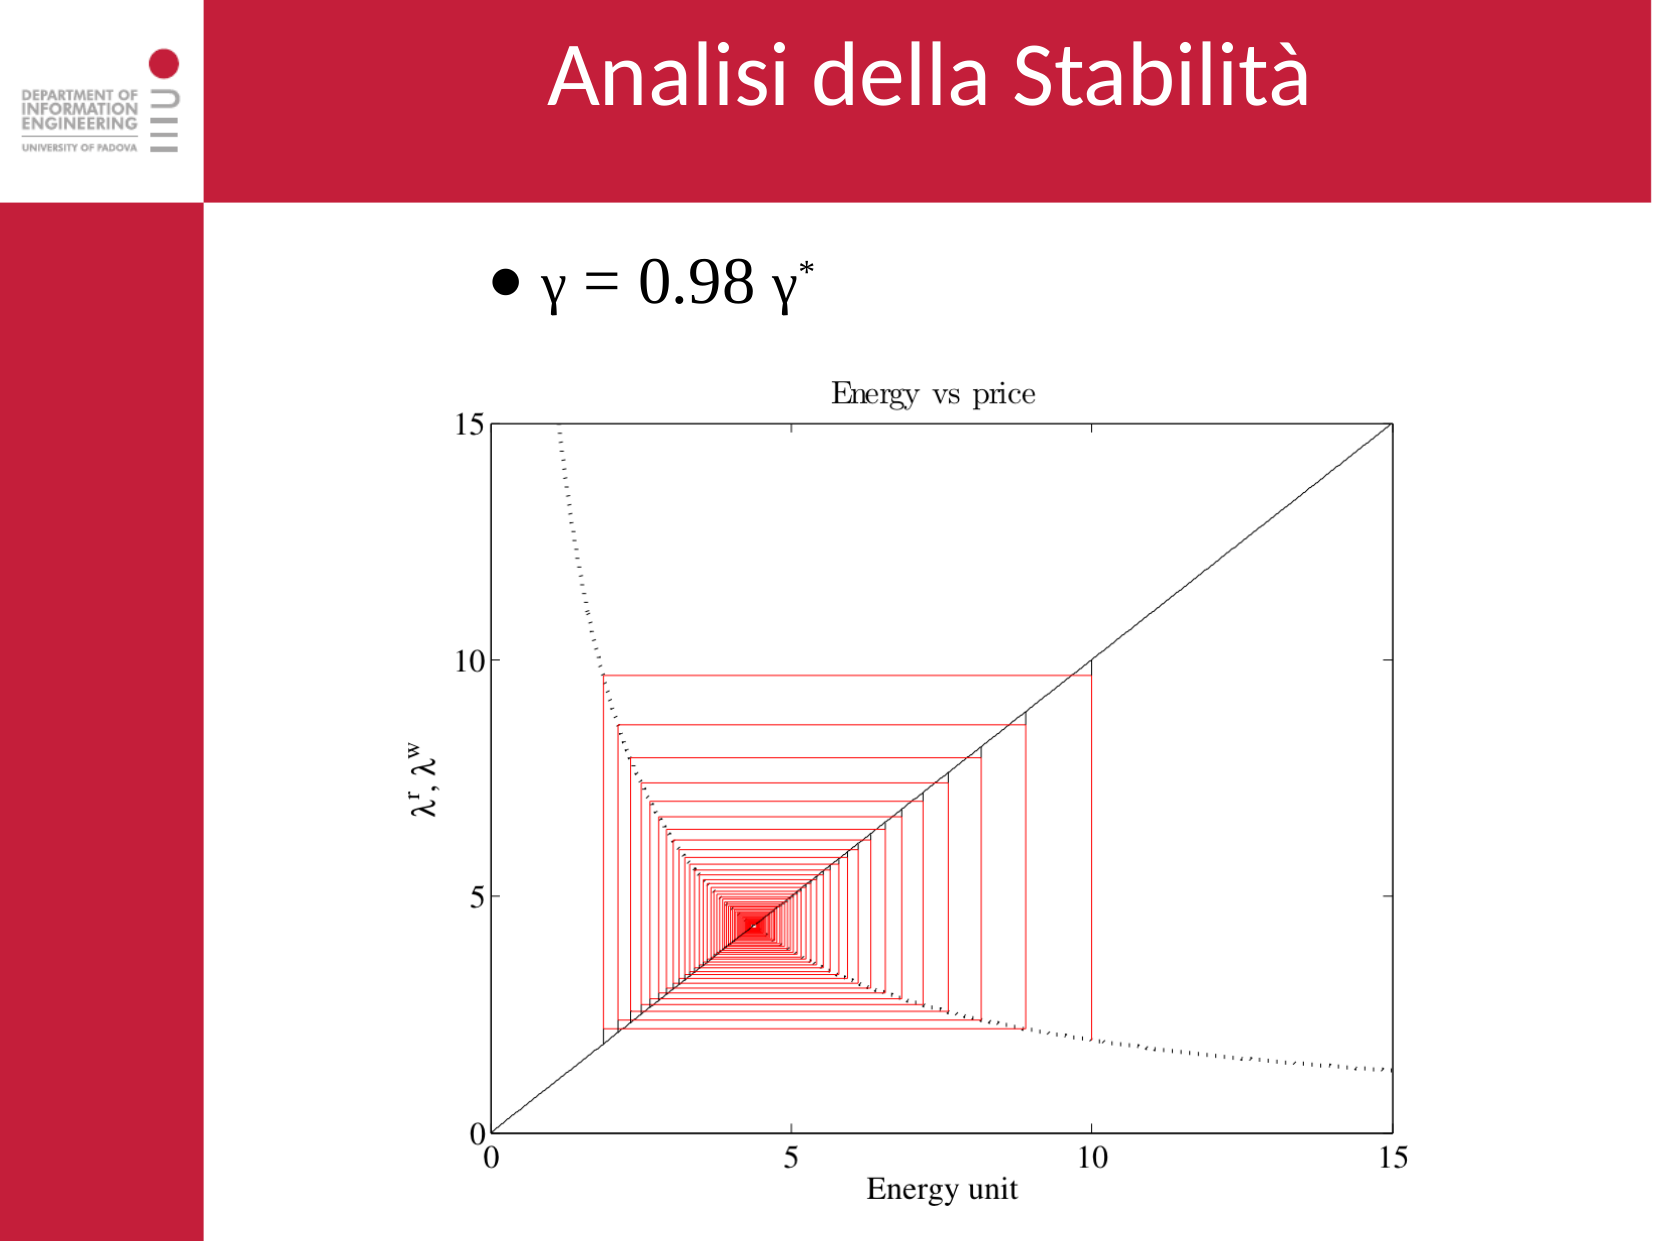

Analisi della Stabilità
• γ = 0.98 γ*